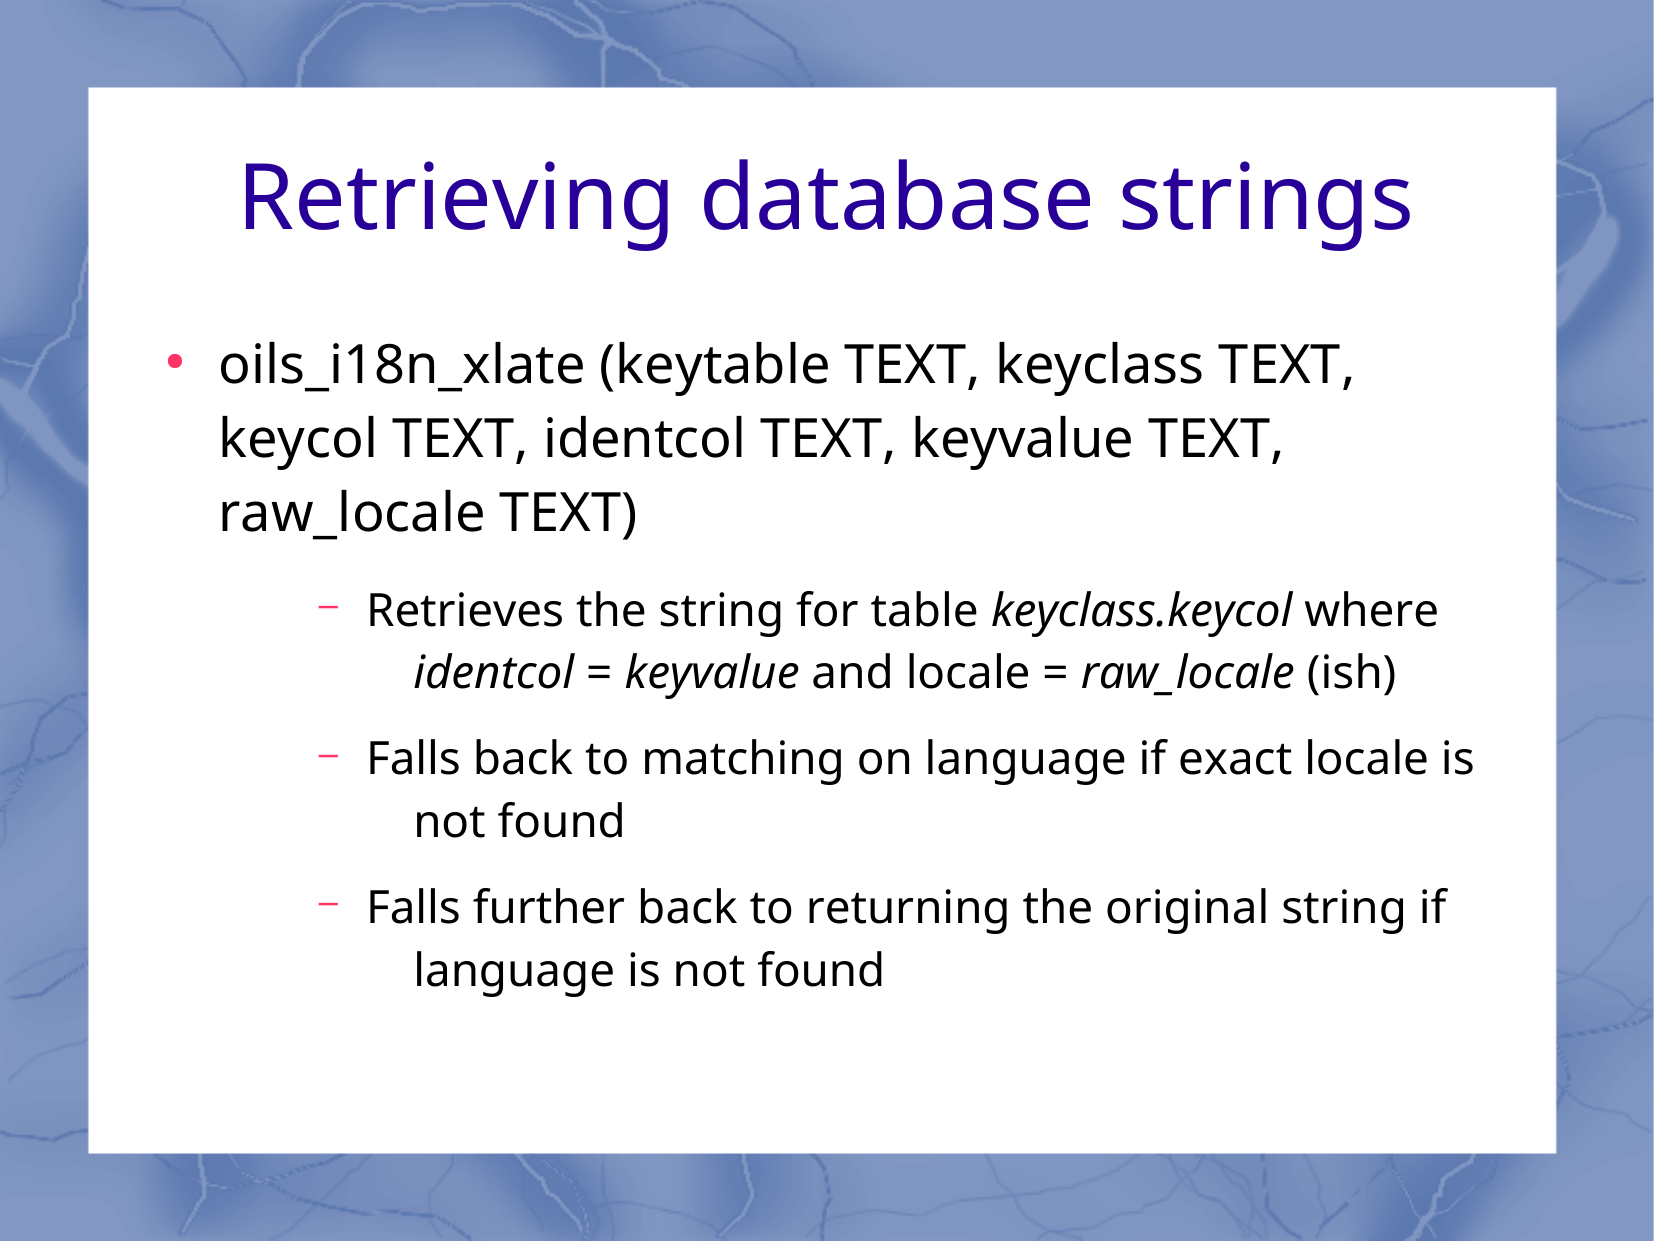

# Retrieving database strings
oils_i18n_xlate (keytable TEXT, keyclass TEXT, keycol TEXT, identcol TEXT, keyvalue TEXT, raw_locale TEXT)
Retrieves the string for table keyclass.keycol where identcol = keyvalue and locale = raw_locale (ish)
Falls back to matching on language if exact locale is not found
Falls further back to returning the original string if language is not found